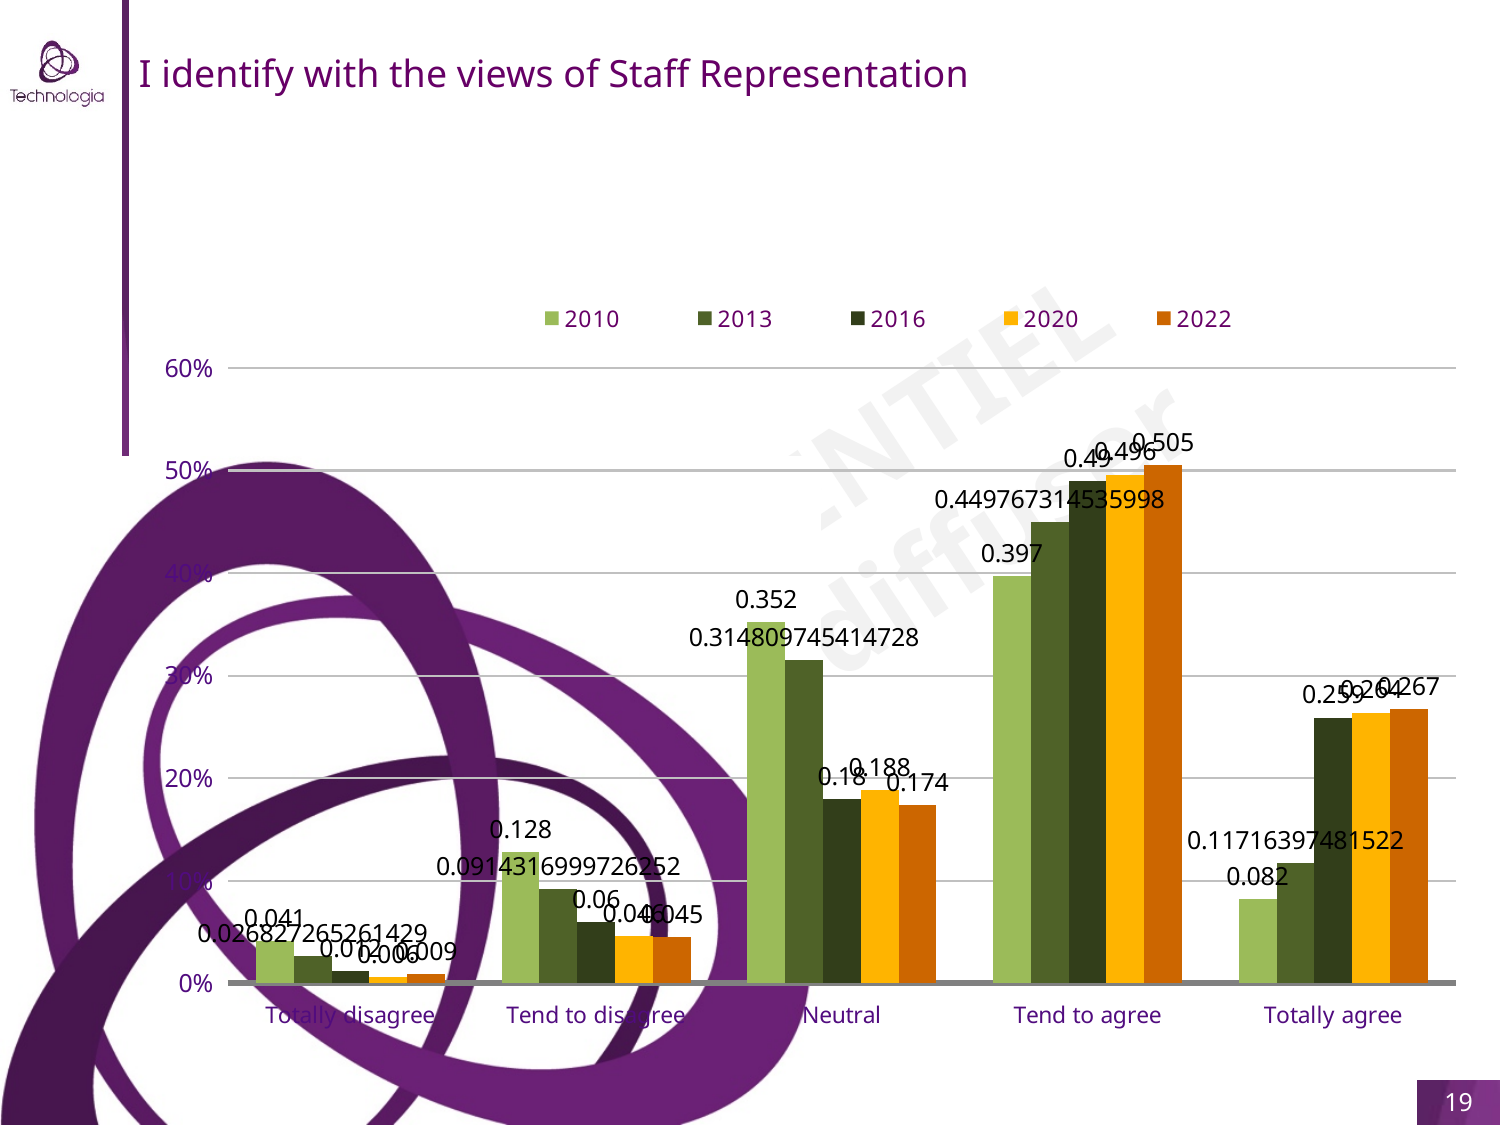

# I identify with the views of Staff Representation
### Chart
| Category | 2010 | 2013 | 2016 | 2020 | 2022 |
|---|---|---|---|---|---|
| Totally disagree | 0.041 | 0.026827265261429 | 0.012 | 0.006 | 0.009 |
| Tend to disagree | 0.128 | 0.0914316999726252 | 0.06 | 0.046 | 0.045 |
| Neutral | 0.352 | 0.314809745414728 | 0.18 | 0.188 | 0.174 |
| Tend to agree | 0.397 | 0.449767314535998 | 0.49 | 0.496 | 0.505 |
| Totally agree | 0.082 | 0.11716397481522 | 0.259 | 0.264 | 0.267 |